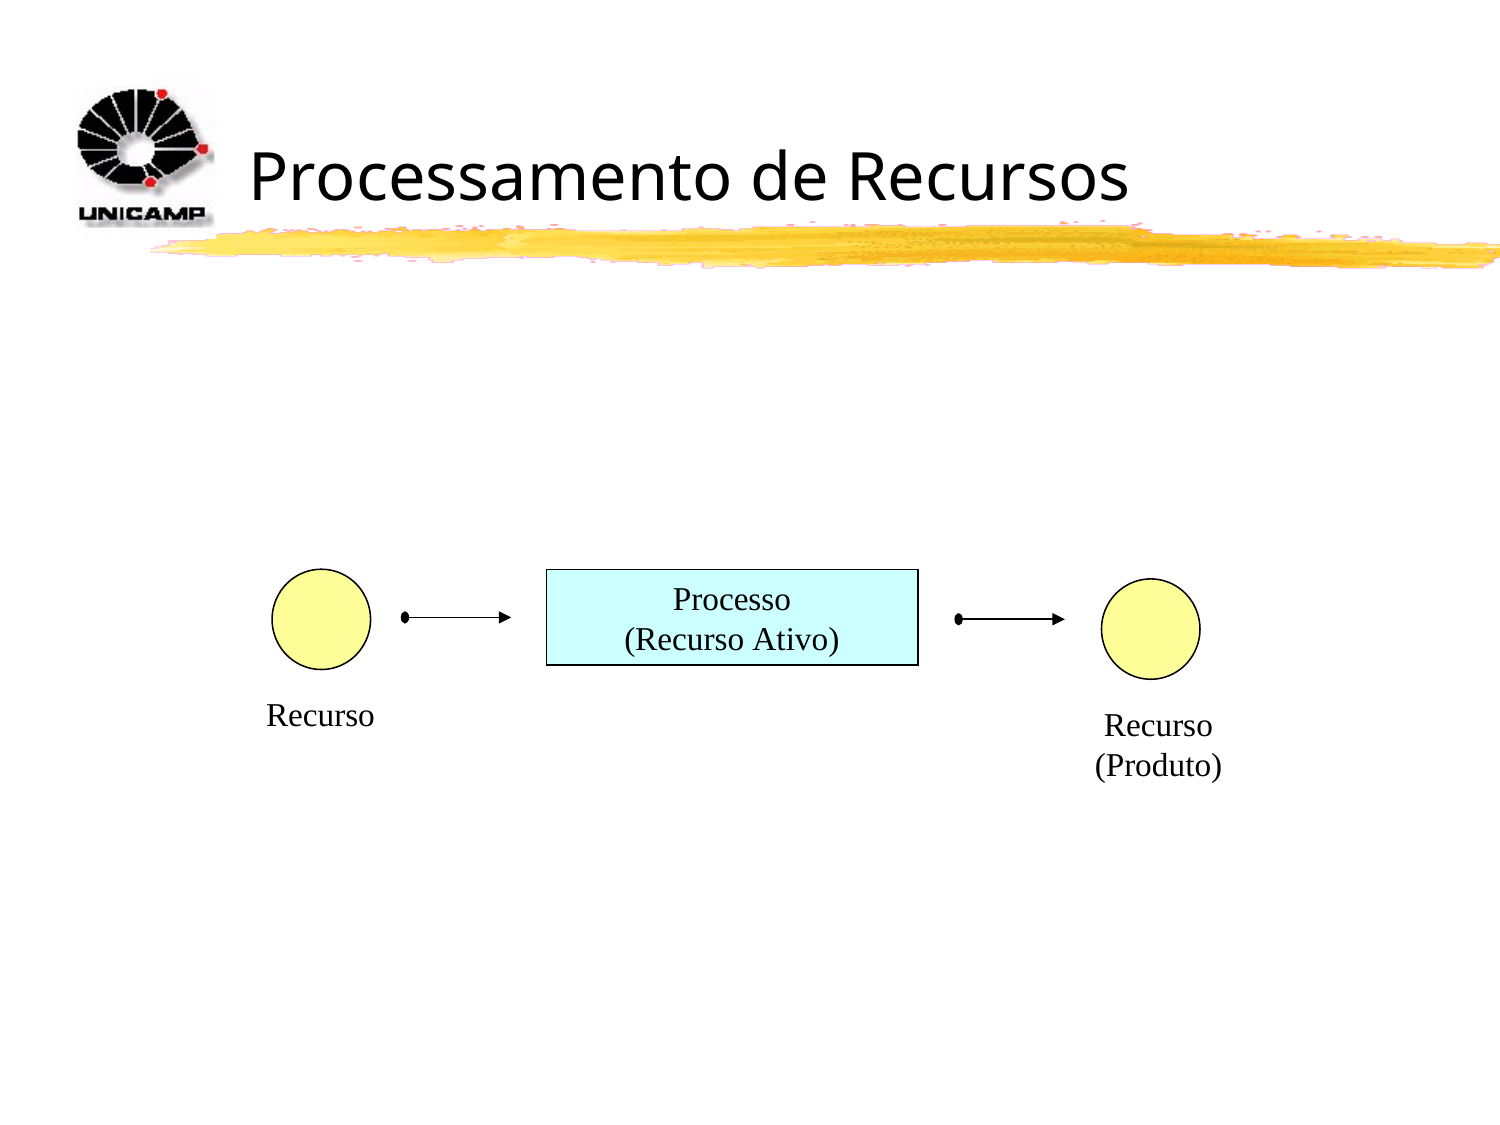

# Processamento de Recursos
Processo
(Recurso Ativo)
Recurso
Recurso
(Produto)